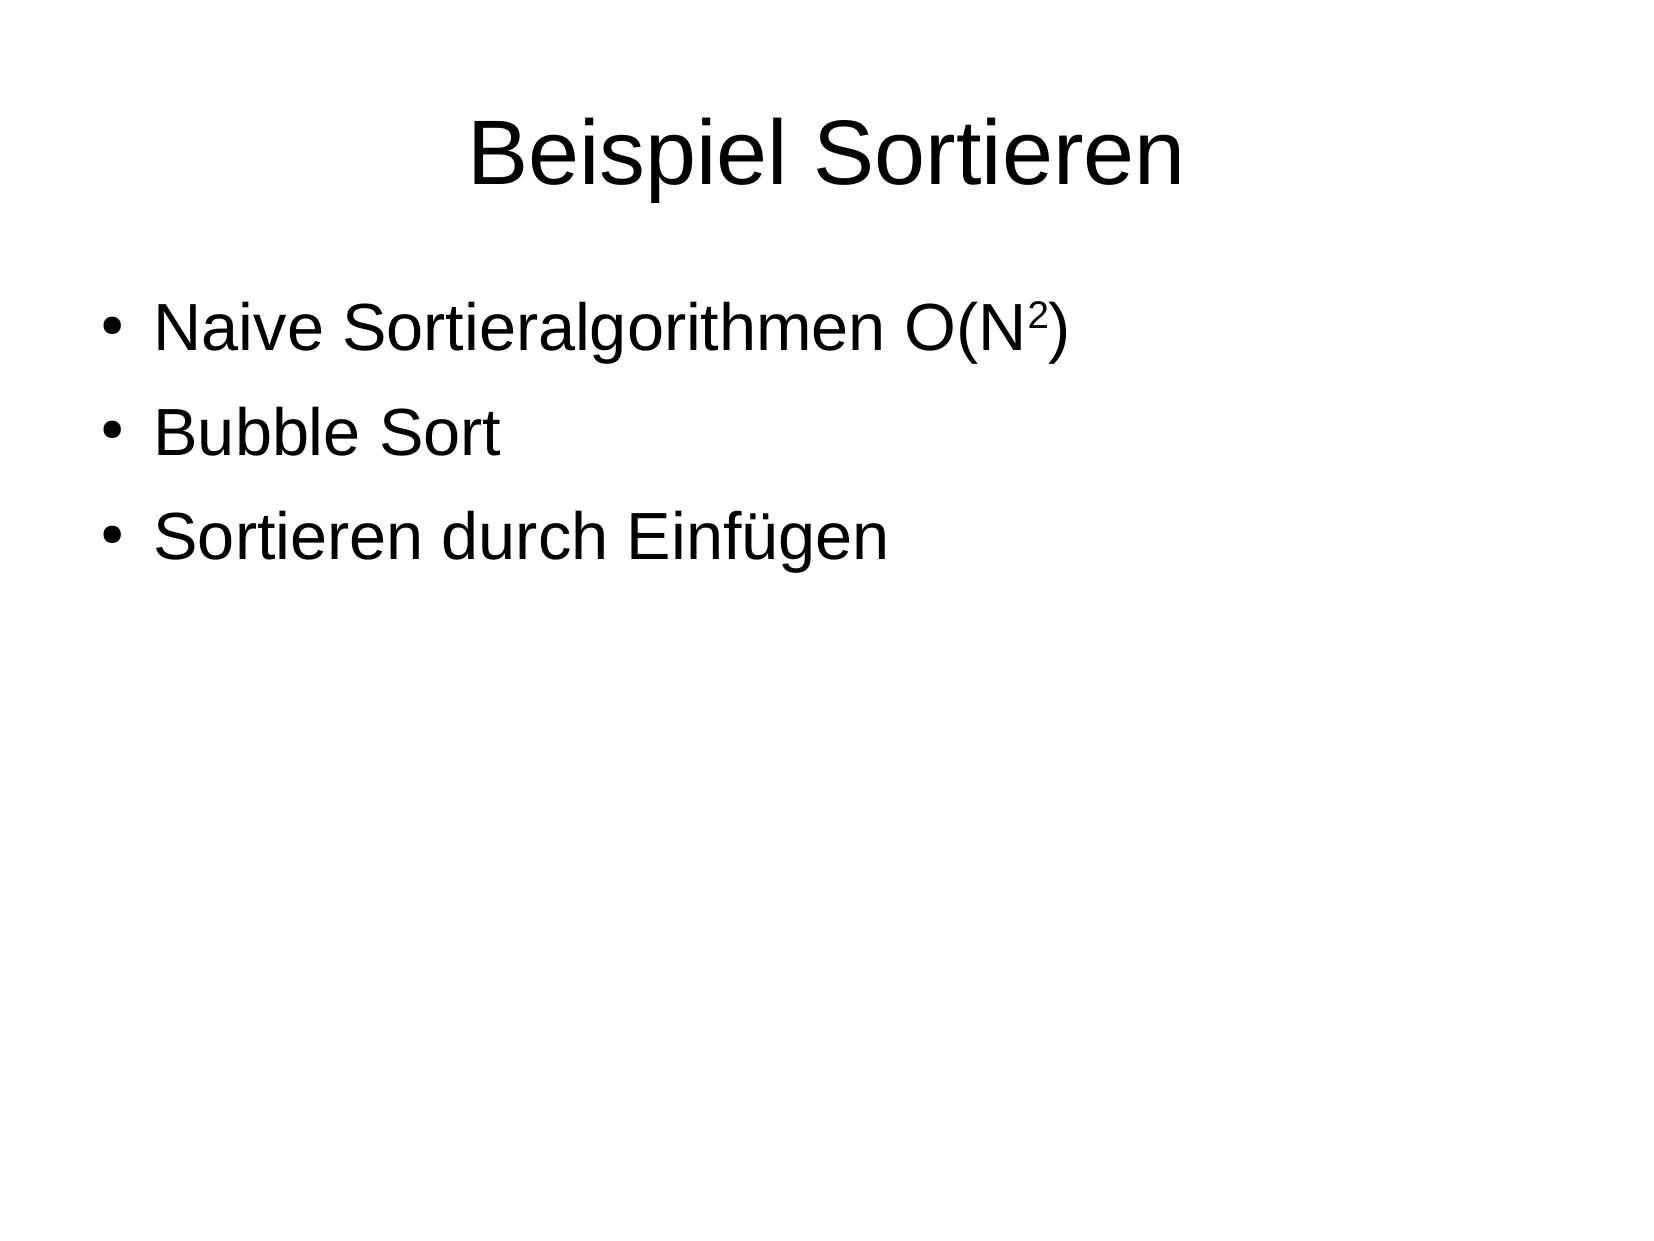

# Beispiel Sortieren
Naive Sortieralgorithmen O(N2)
Bubble Sort
Sortieren durch Einfügen